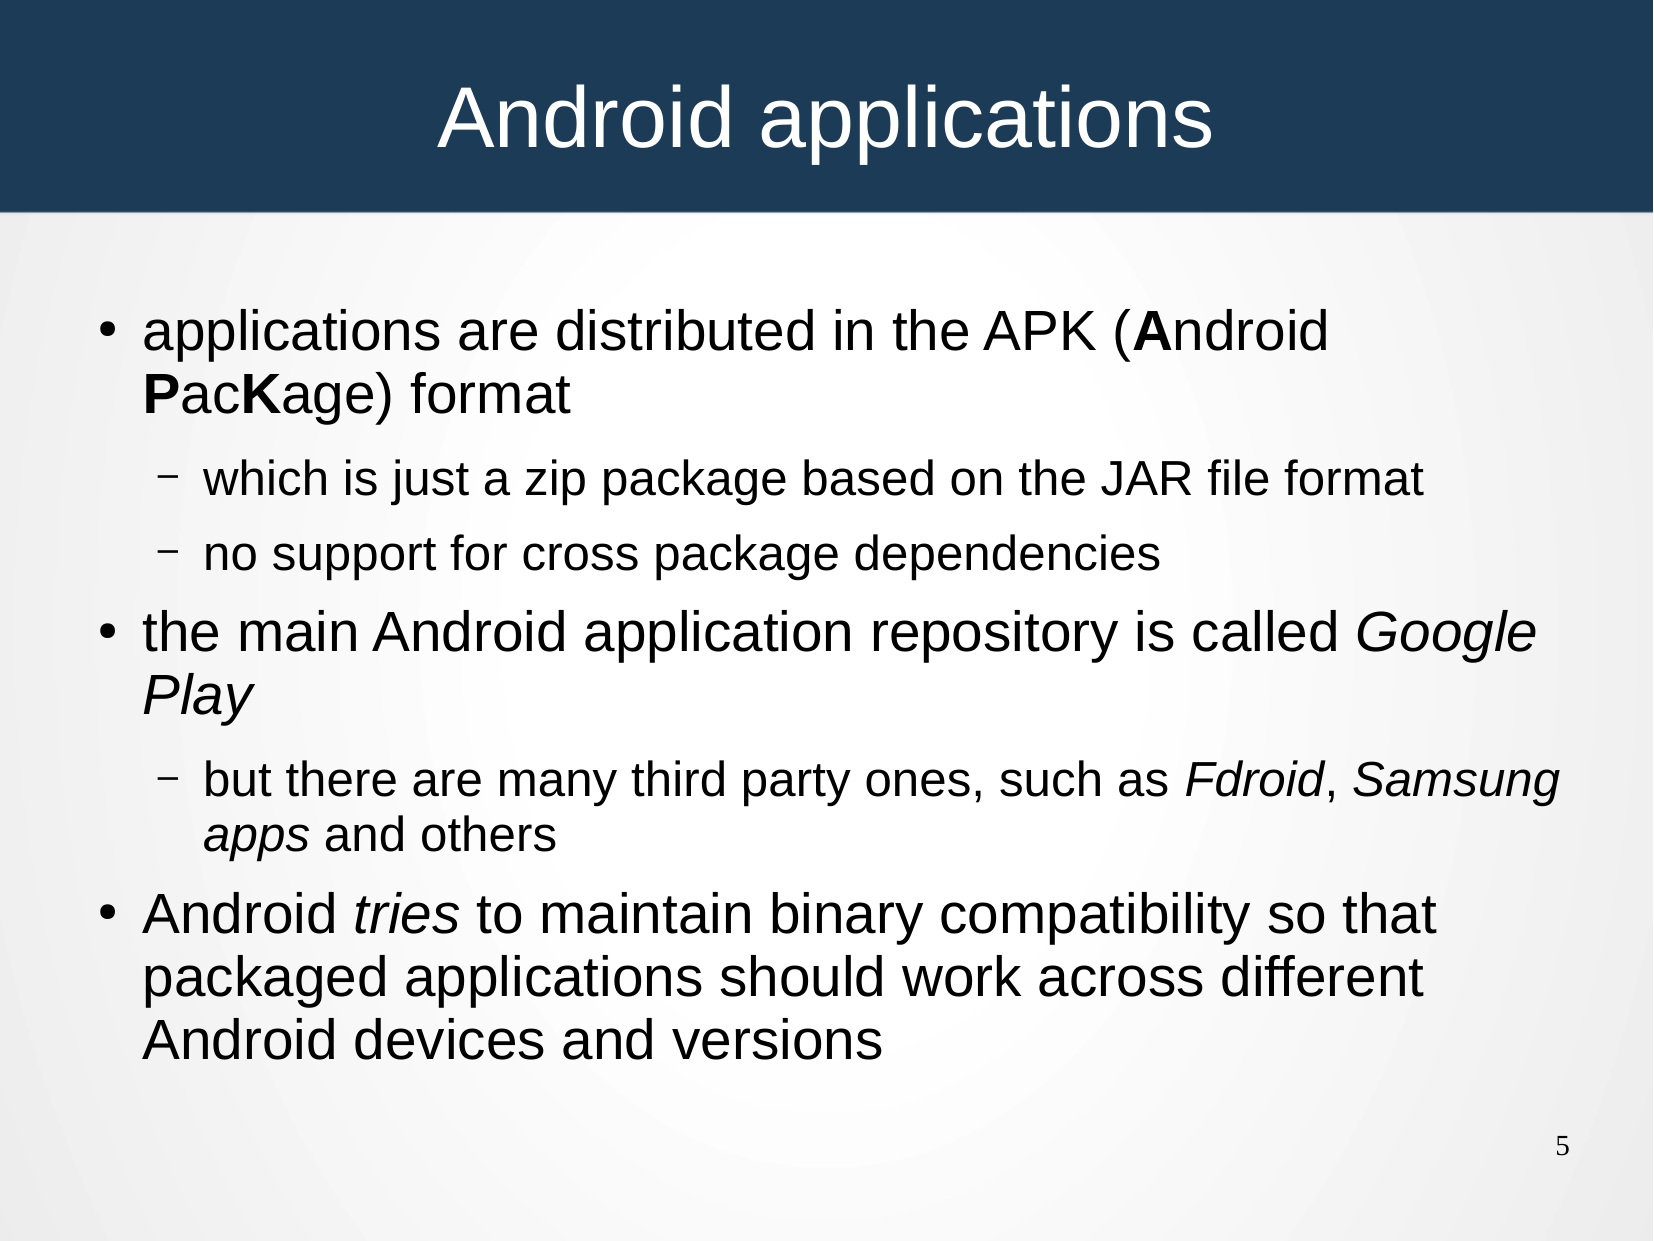

# Android applications
applications are distributed in the APK (Android PacKage) format
which is just a zip package based on the JAR file format
no support for cross package dependencies
the main Android application repository is called Google Play
but there are many third party ones, such as Fdroid, Samsung apps and others
Android tries to maintain binary compatibility so that packaged applications should work across different Android devices and versions
5